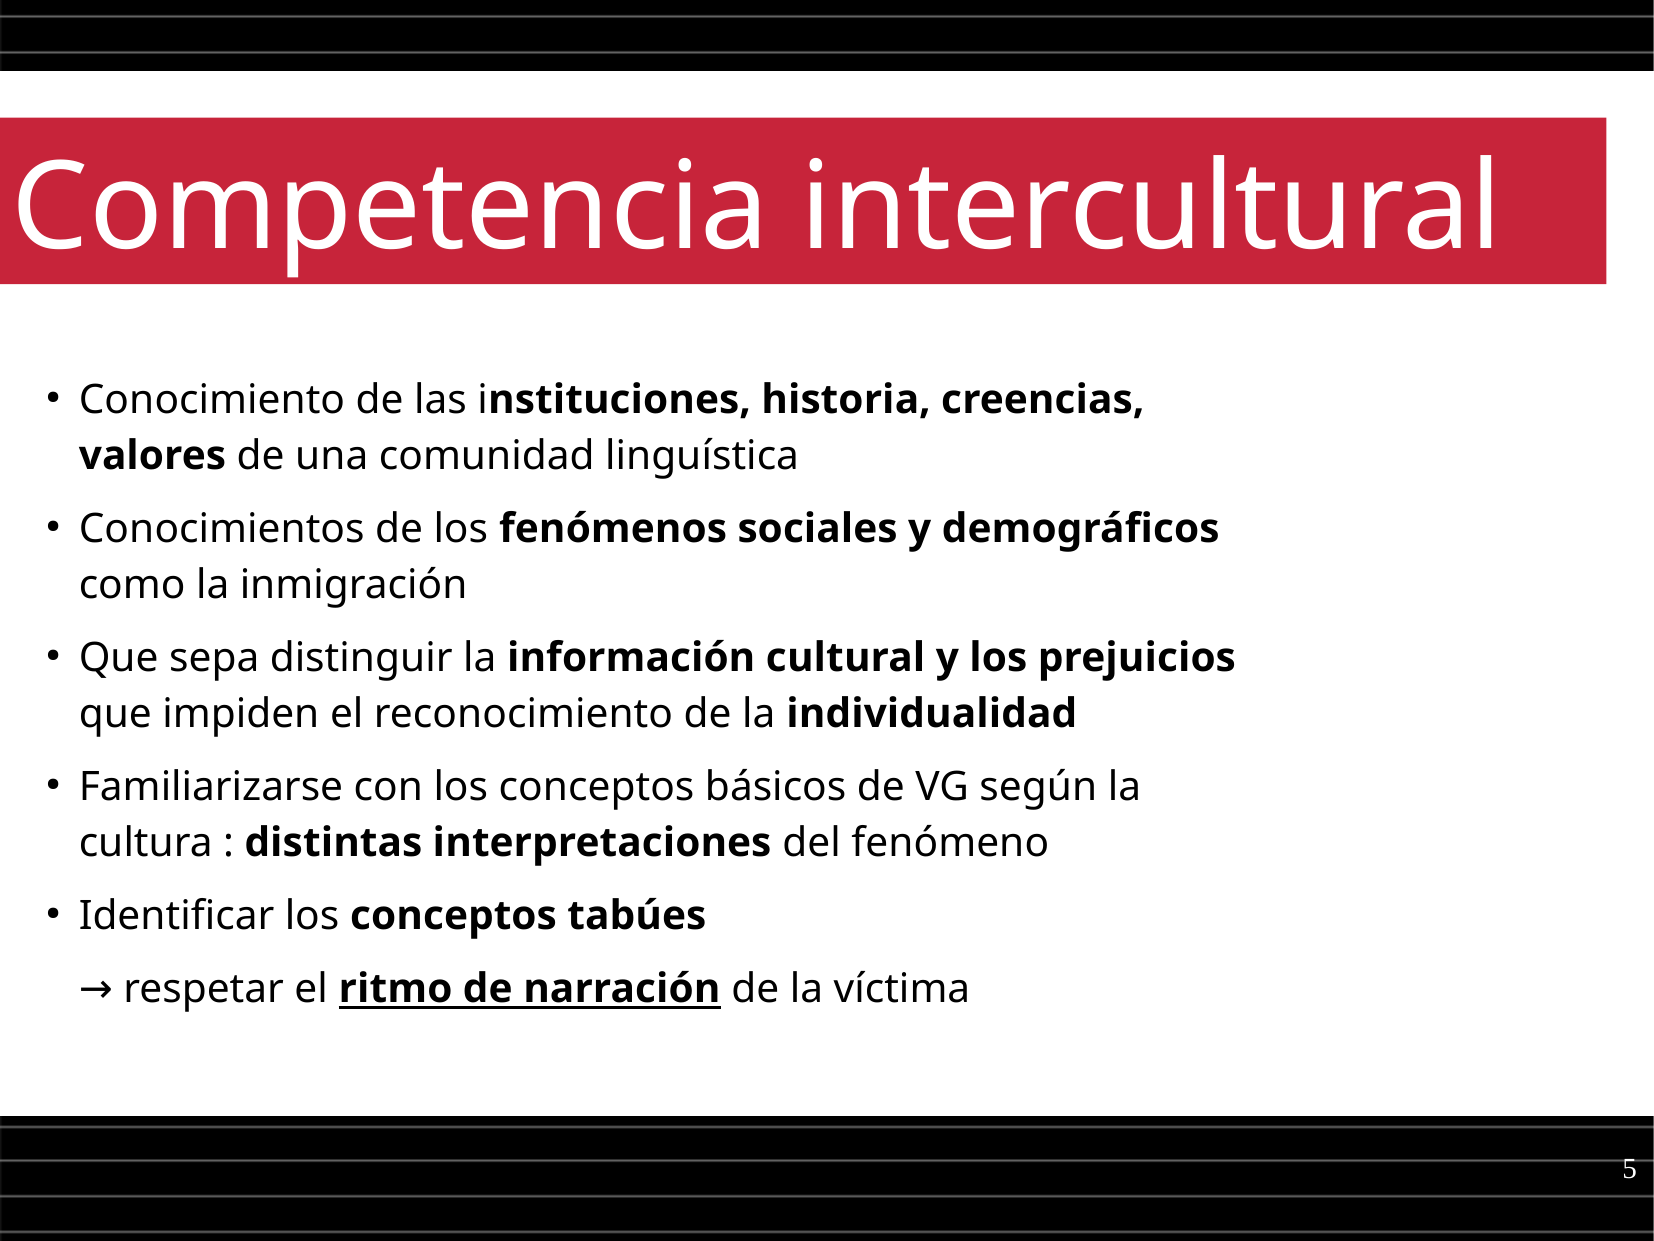

# Competencia intercultural
Conocimiento de las instituciones, historia, creencias, valores de una comunidad linguística
Conocimientos de los fenómenos sociales y demográficos como la inmigración
Que sepa distinguir la información cultural y los prejuicios que impiden el reconocimiento de la individualidad
Familiarizarse con los conceptos básicos de VG según la cultura : distintas interpretaciones del fenómeno
Identificar los conceptos tabúes
→ respetar el ritmo de narración de la víctima
5